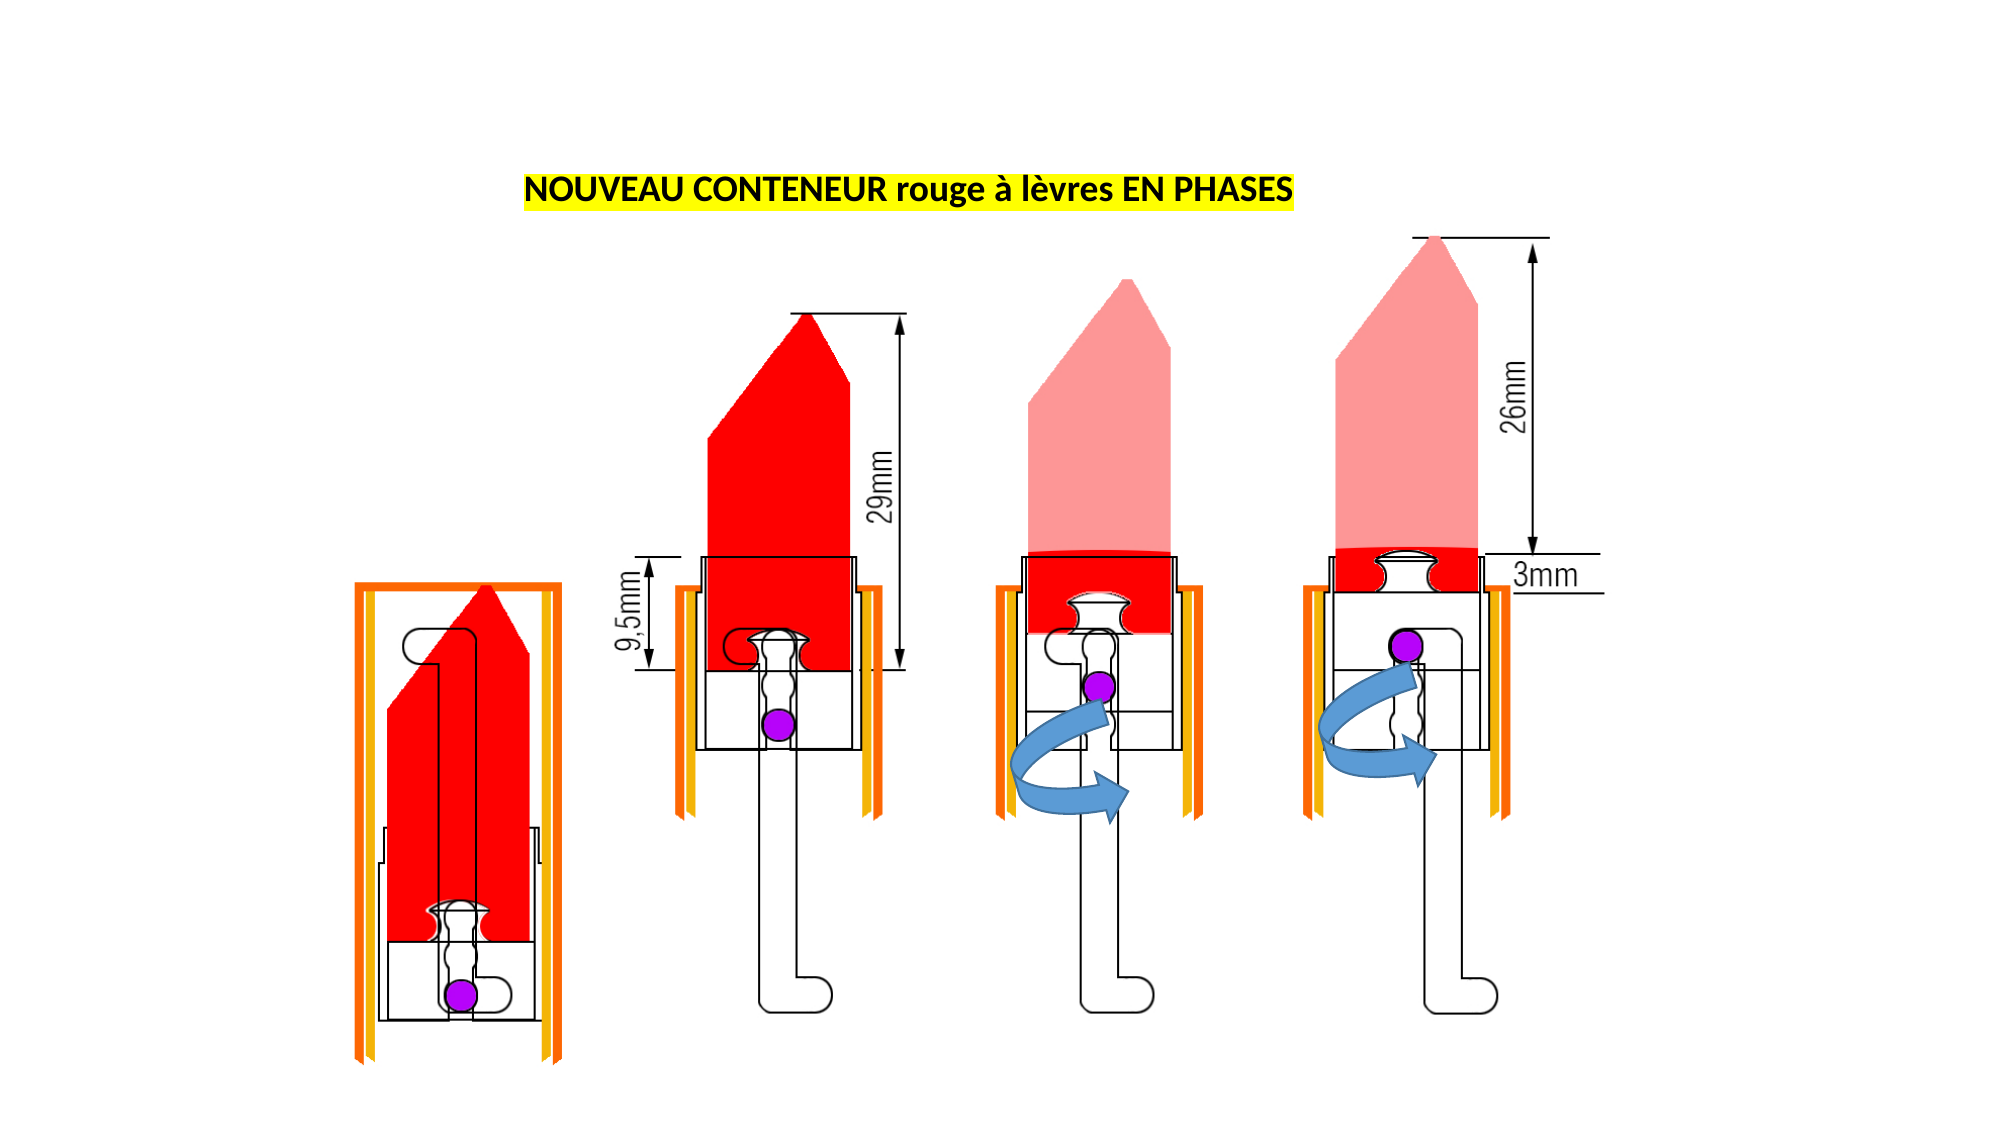

NOUVEAU CONTENEUR rouge à lèvres EN PHASES